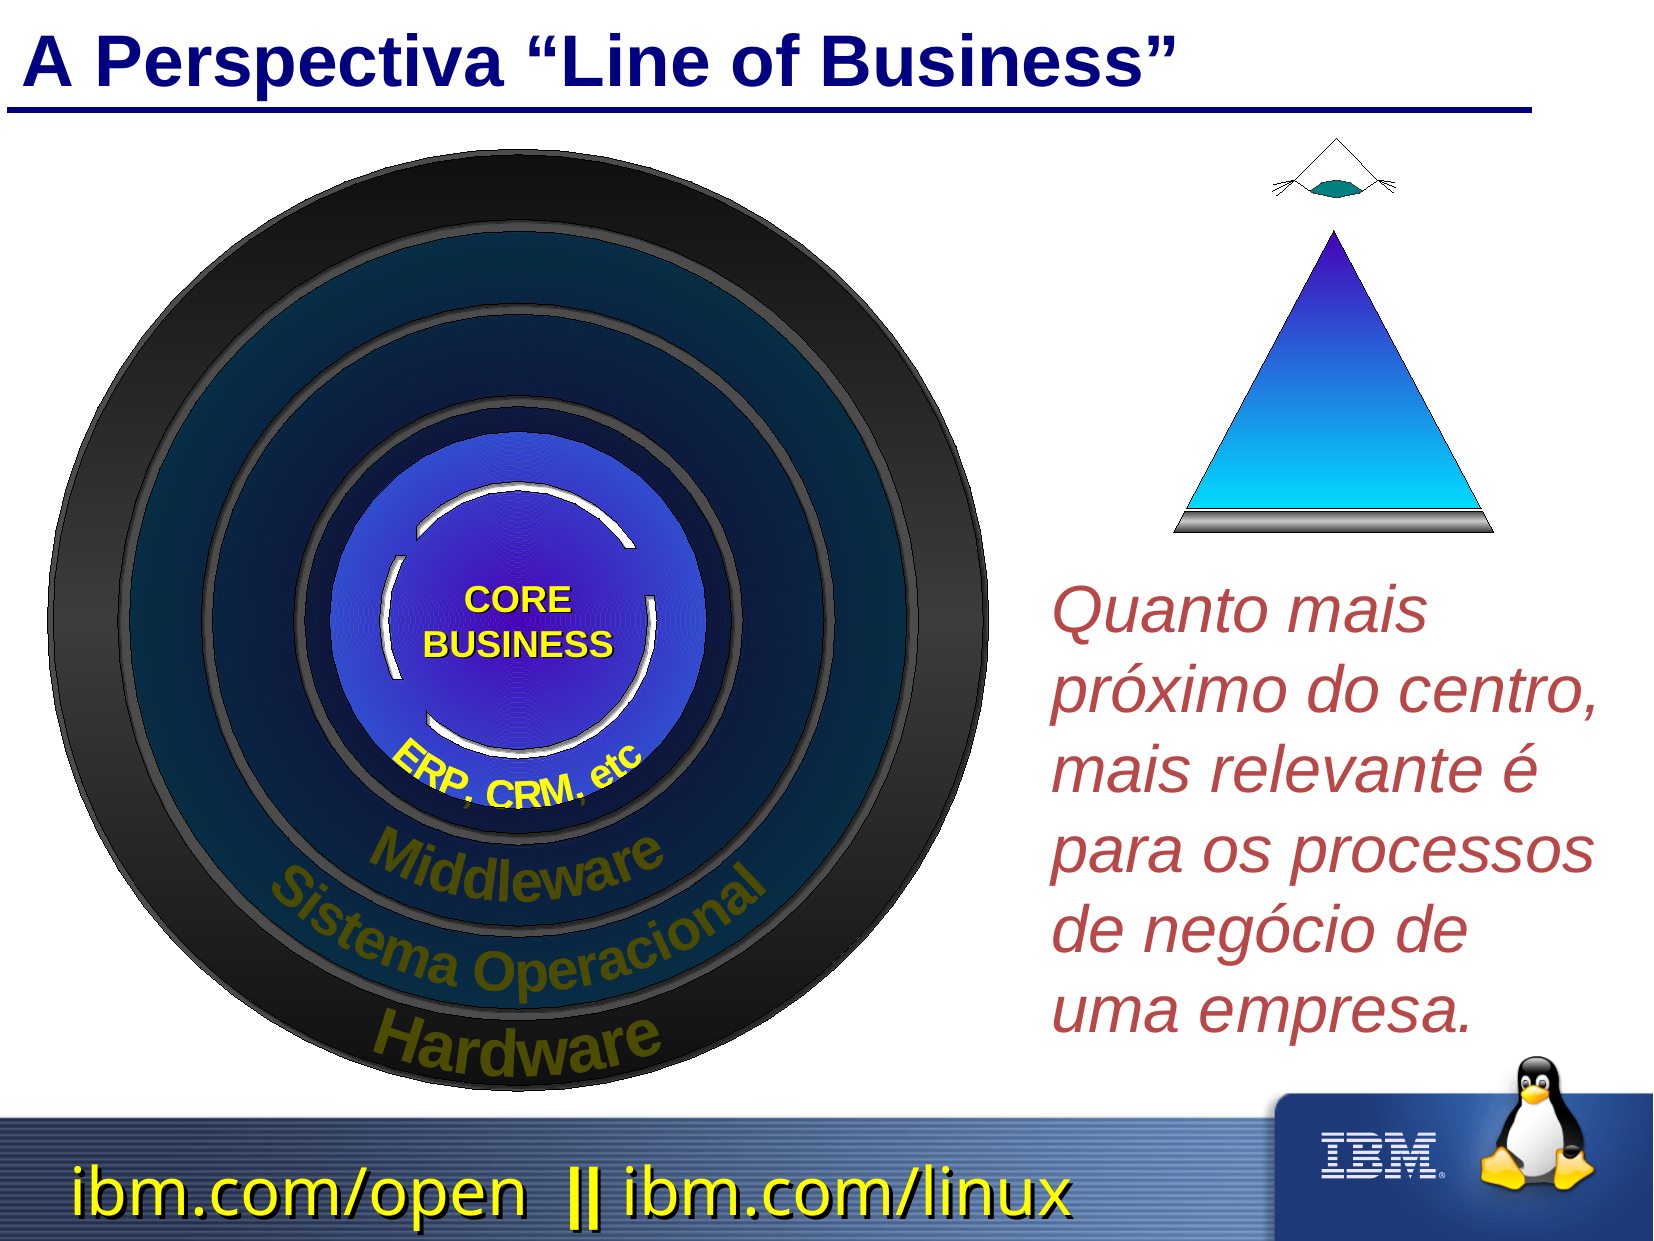

A Perspectiva “Line of Business”
Hardware
Sistema Operacional
Middleware
ERP, CRM, etc
CORE BUSINESS
Quanto mais próximo do centro, mais relevante é para os processos de negócio de uma empresa.